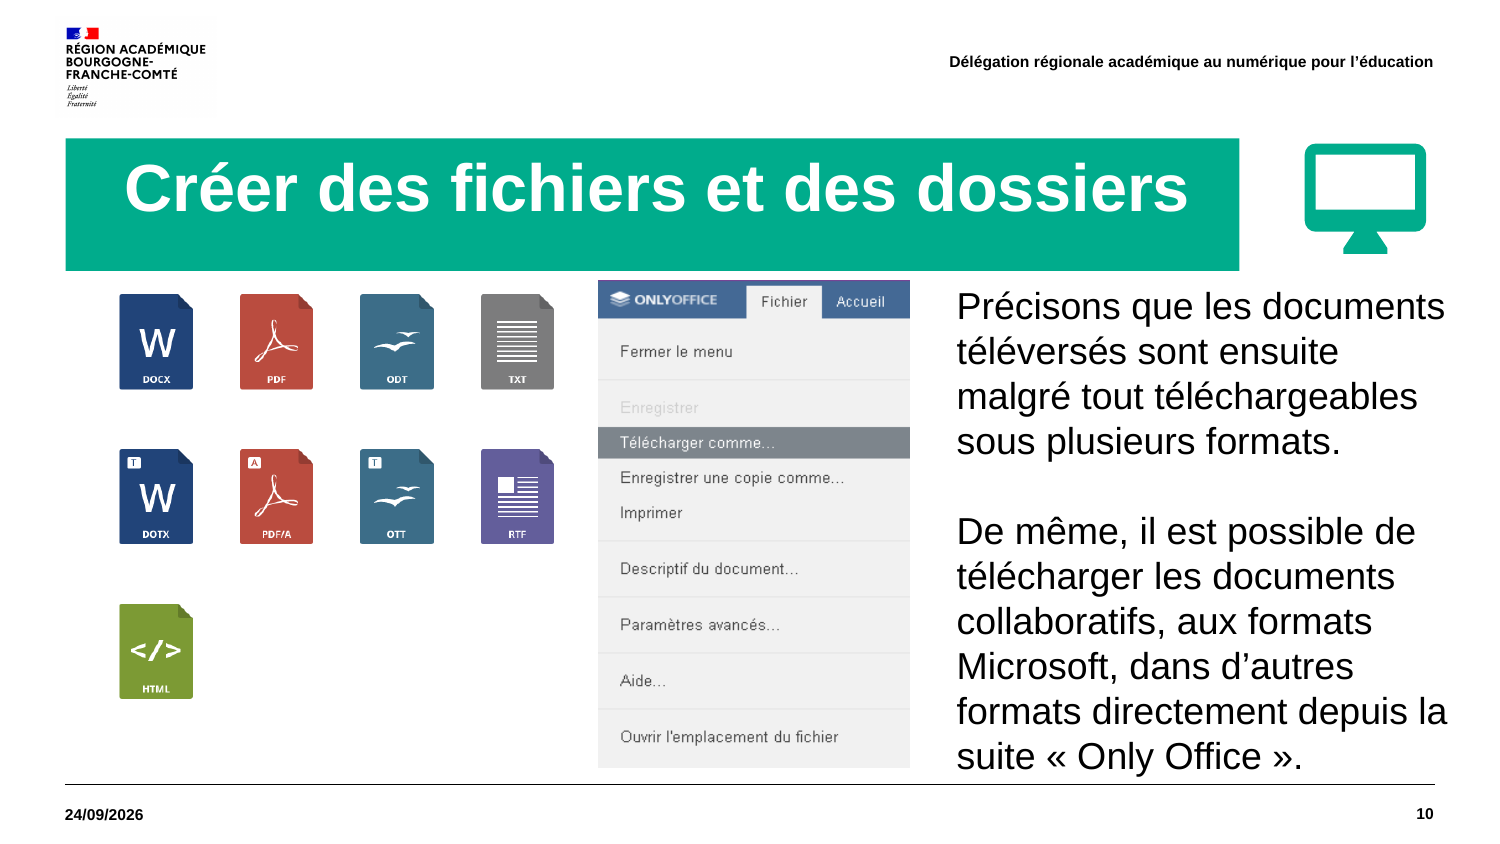

Délégation régionale académique au numérique pour l’éducation
Créer des fichiers et des dossiers
Précisons que les documents téléversés sont ensuite malgré tout téléchargeables sous plusieurs formats.
De même, il est possible de télécharger les documents collaboratifs, aux formats Microsoft, dans d’autres formats directement depuis la suite « Only Office ».